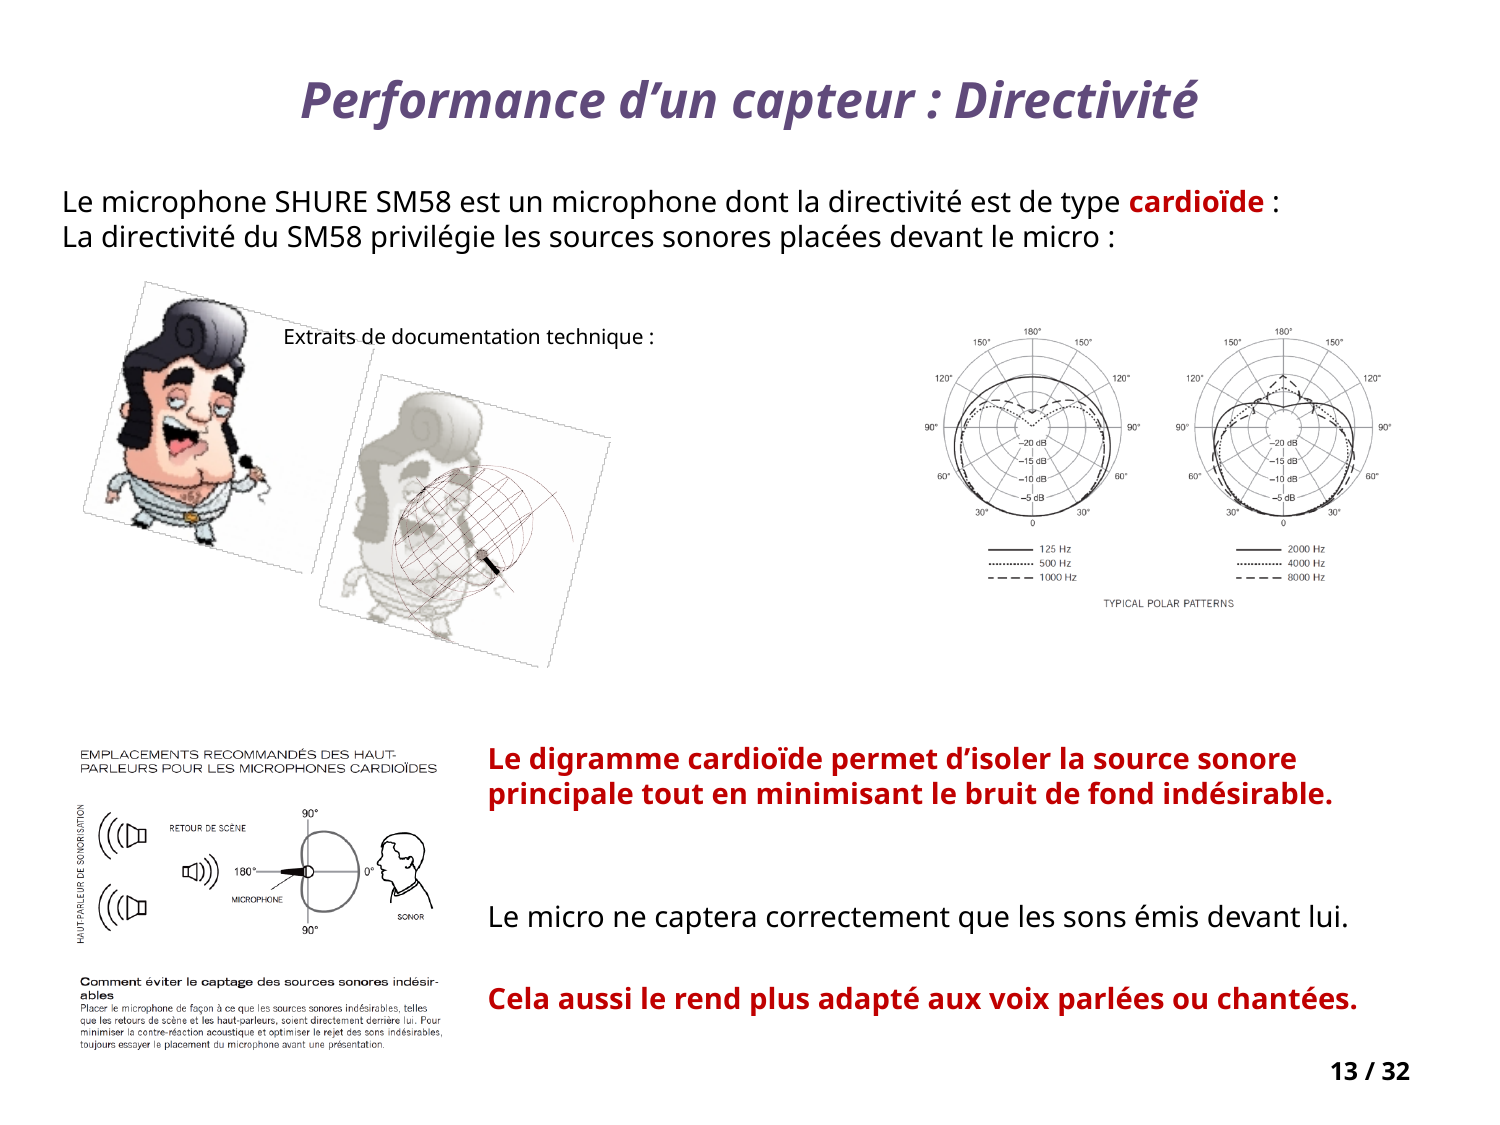

# Performance d’un capteur : Directivité
Le microphone SHURE SM58 est un microphone dont la directivité est de type cardioïde :
La directivité du SM58 privilégie les sources sonores placées devant le micro :
			Extraits de documentation technique :
Le digramme cardioïde permet d’isoler la source sonore principale tout en minimisant le bruit de fond indésirable.
Le micro ne captera correctement que les sons émis devant lui.
Cela aussi le rend plus adapté aux voix parlées ou chantées.